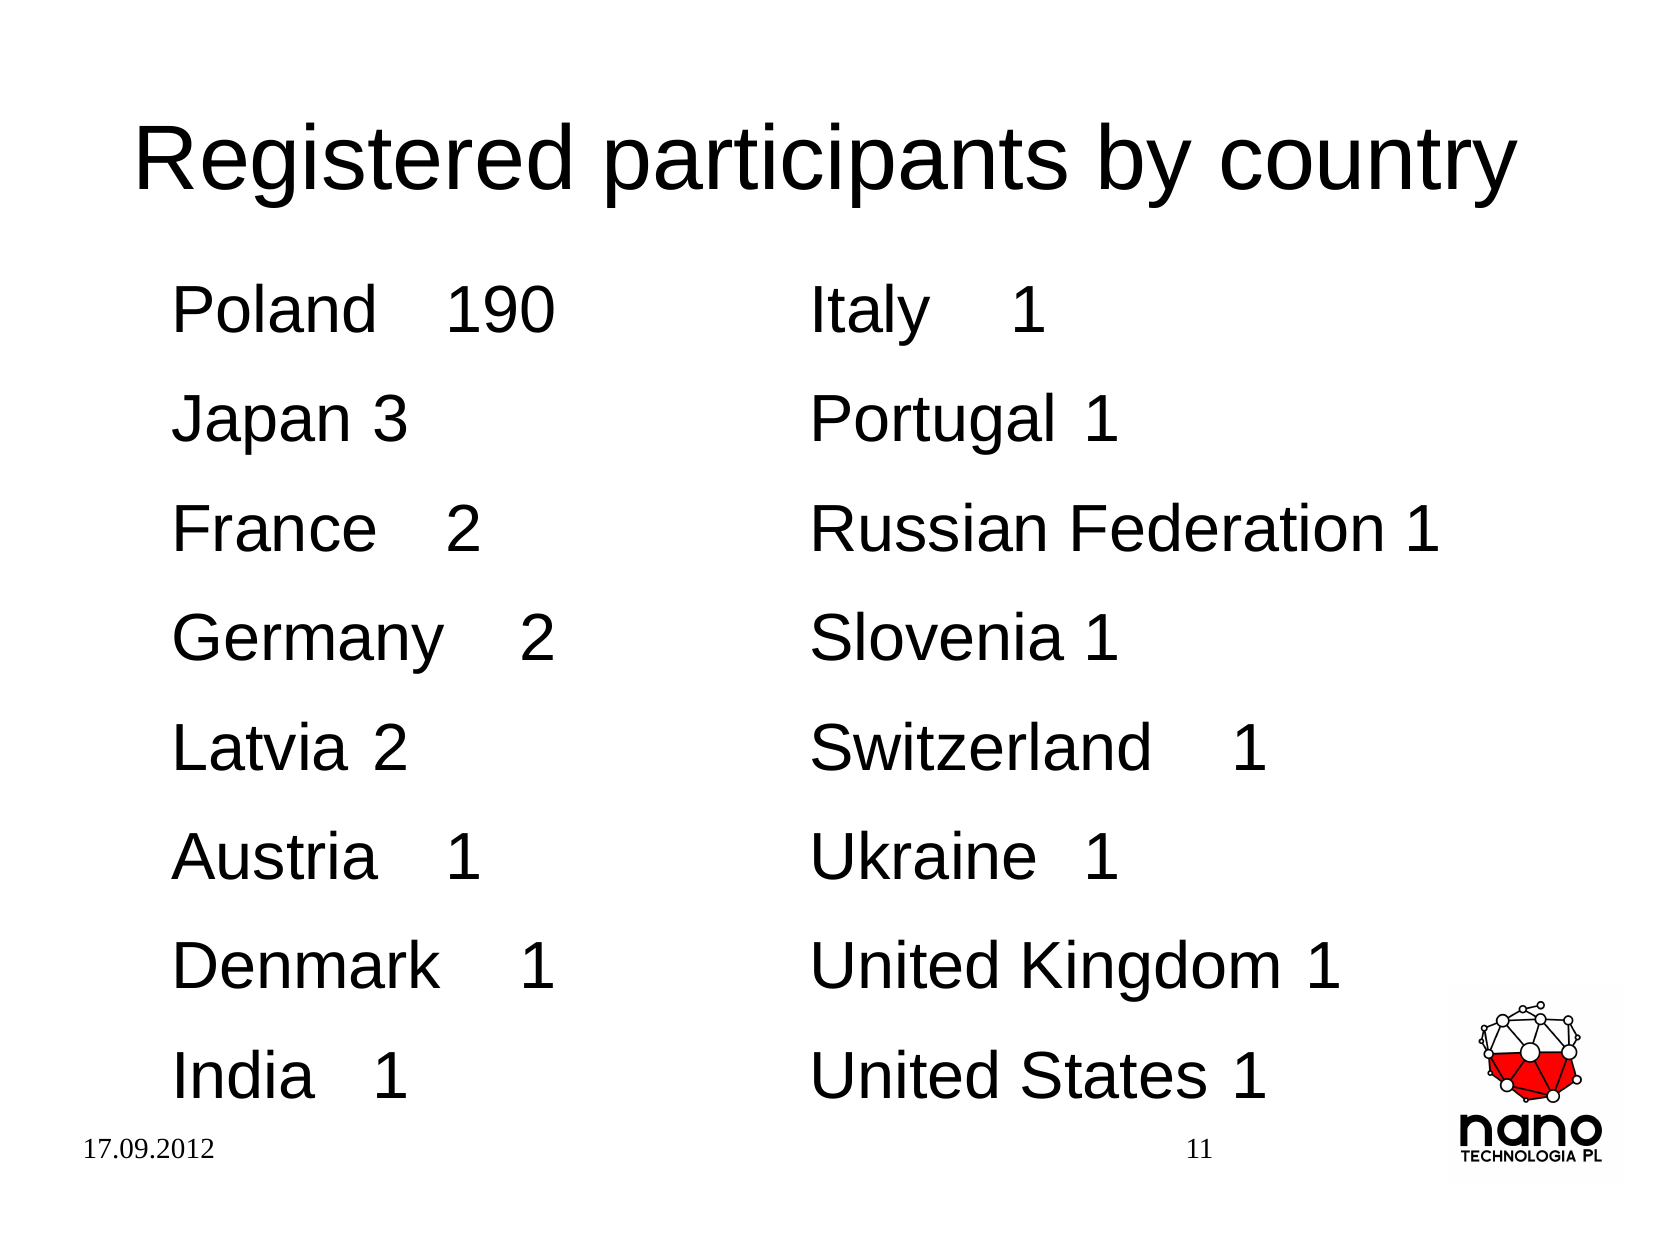

# Registered participants by country
Poland 	190
Japan 	3
France 	2
Germany 	2
Latvia 	2
Austria 	1
Denmark 	1
India 	1
Italy 	1
Portugal 	1
Russian Federation 1
Slovenia 	1
Switzerland 	1
Ukraine 	1
United Kingdom 	1
United States 	1
17.09.2012